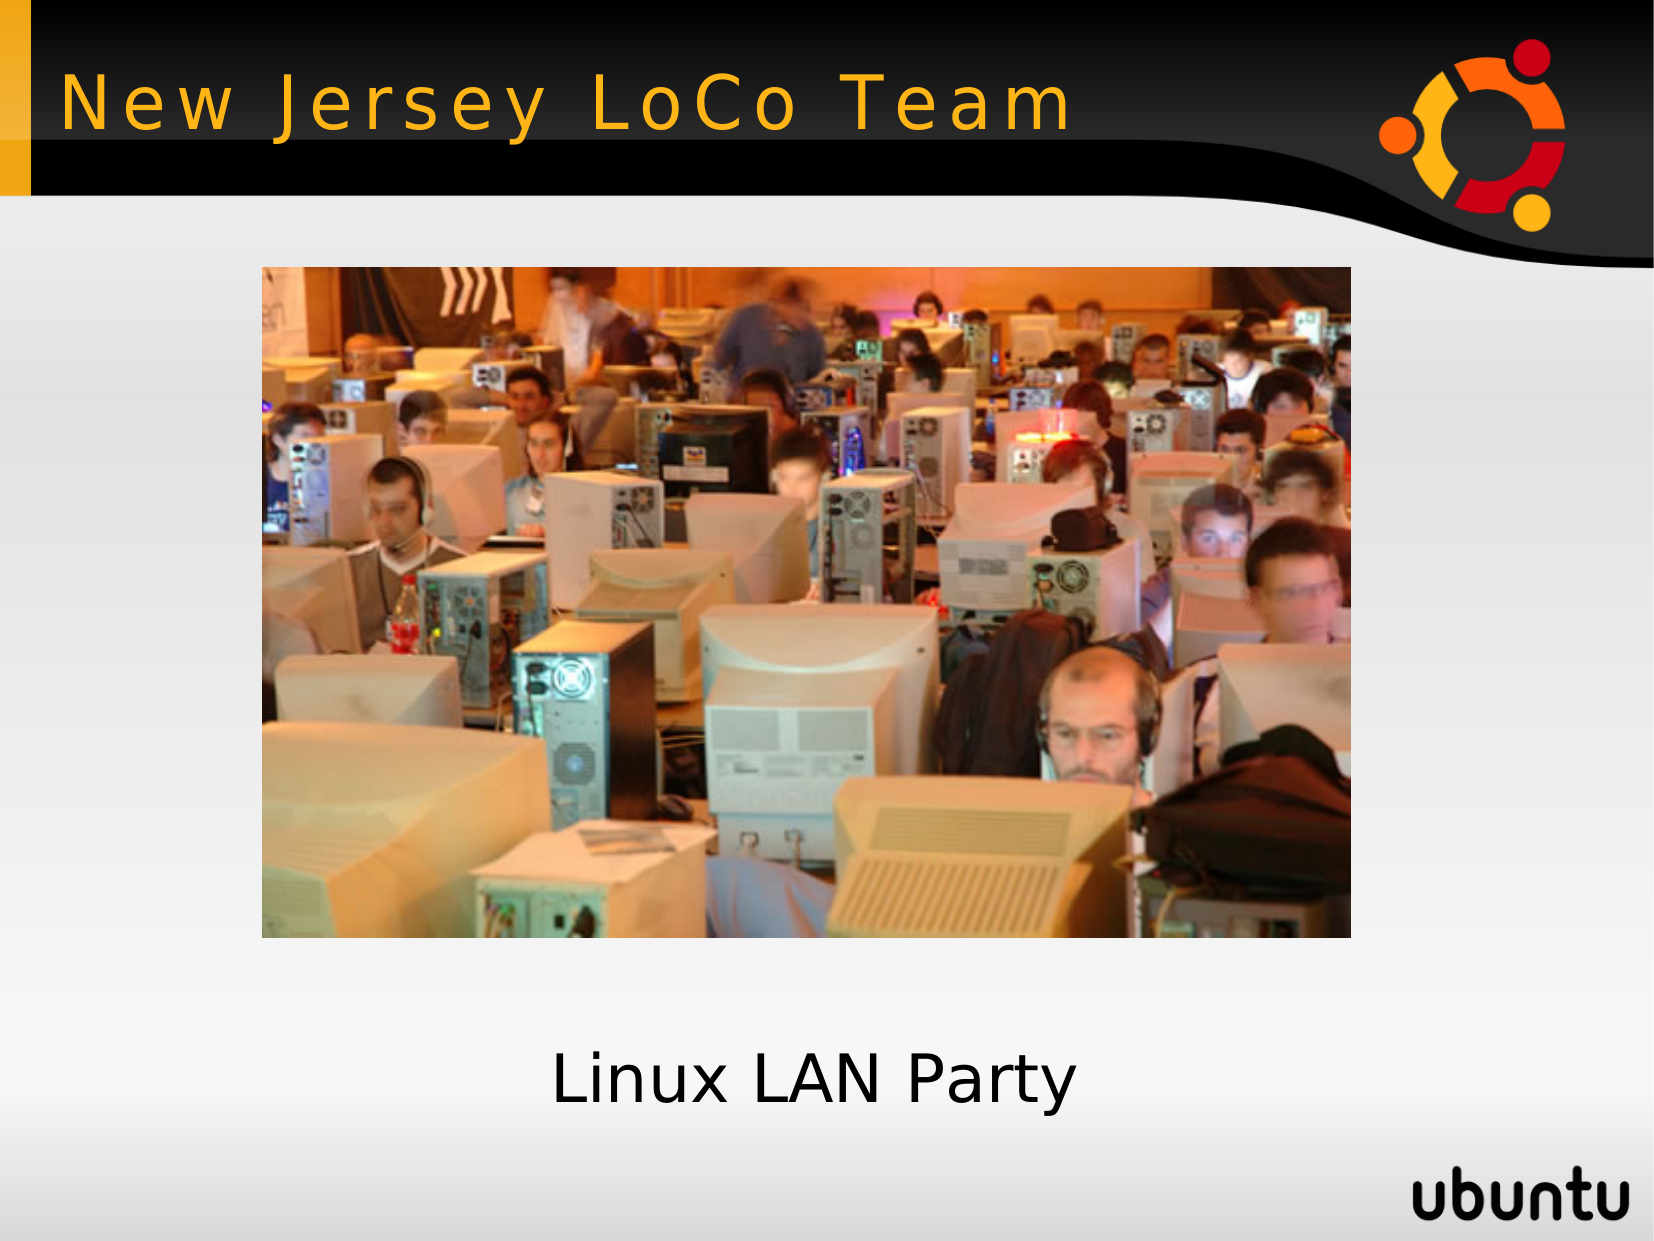

# New Jersey LoCo Team
Linux LAN Party